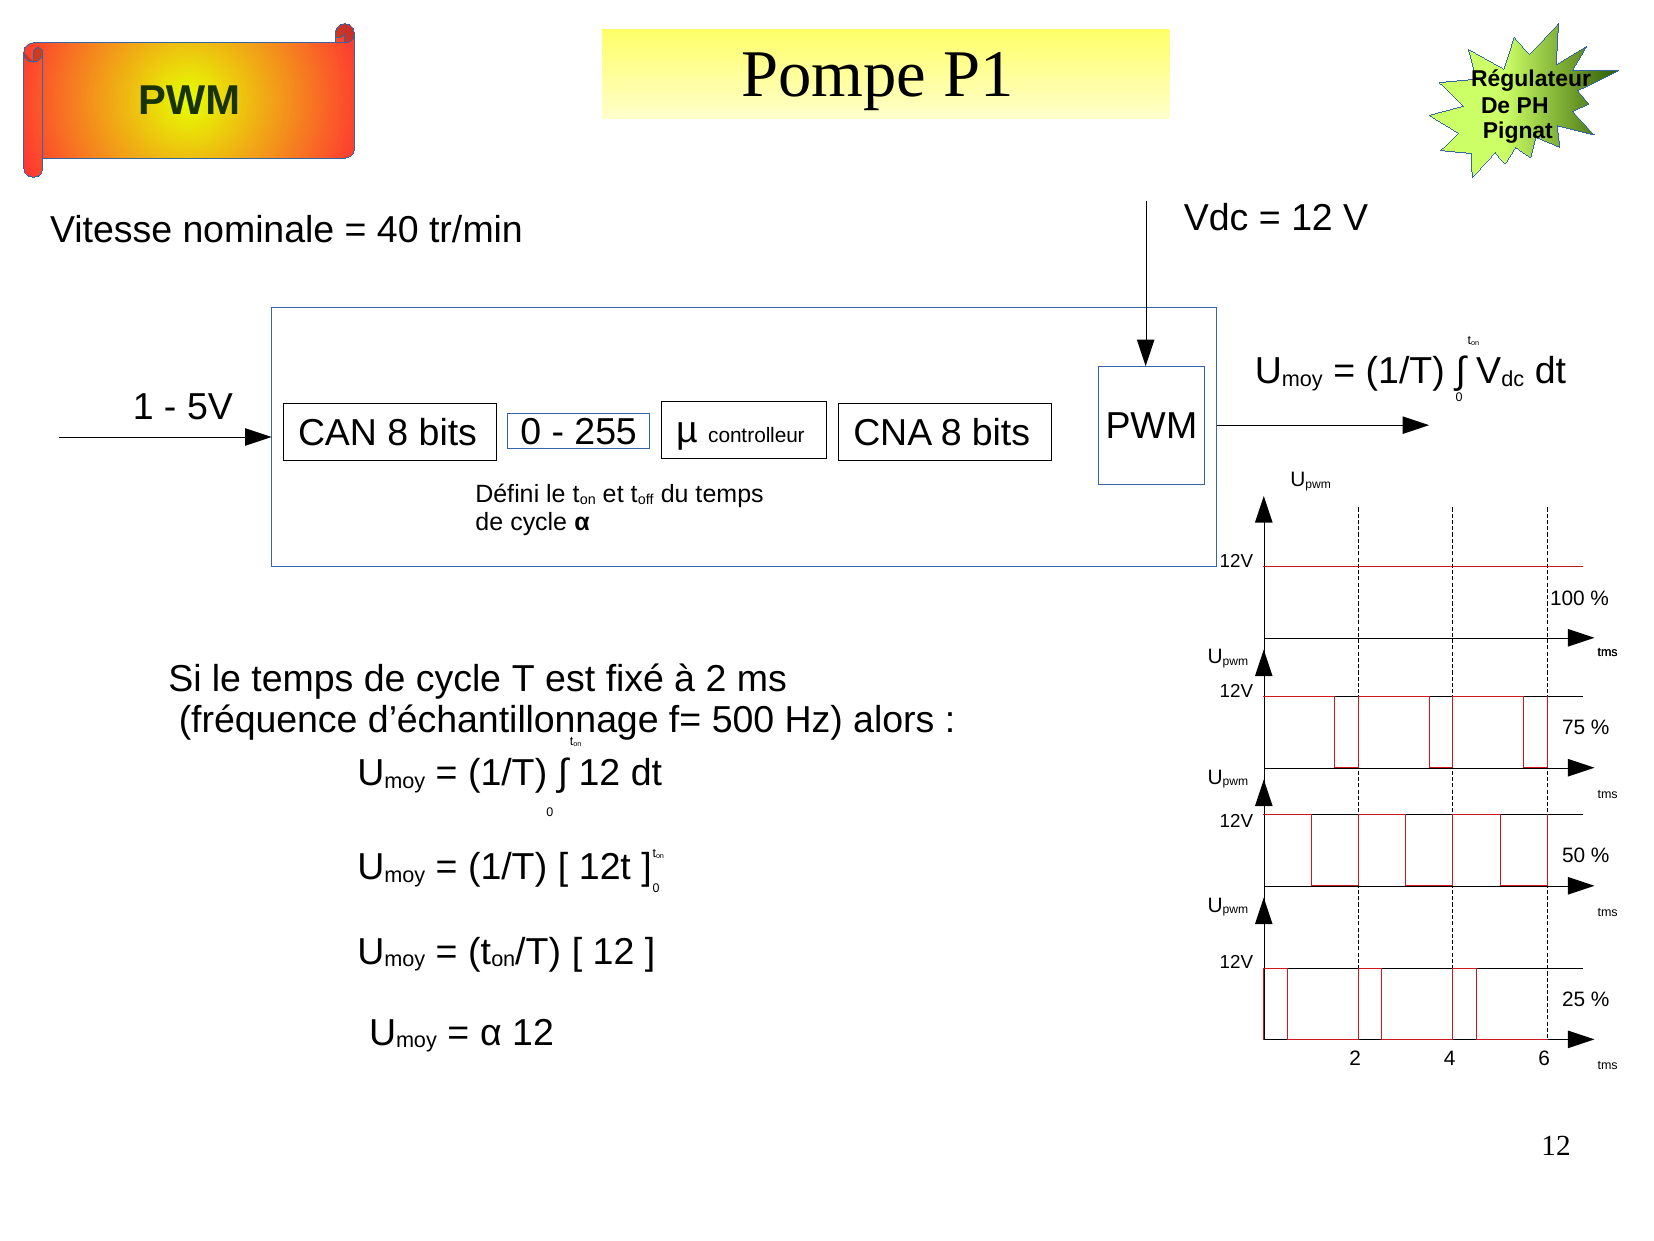

Régulateur
De PH
 Pignat
PWM
Pompe P1
Vdc = 12 V
Vitesse nominale = 40 tr/min
ton
Umoy = (1/T) ∫ Vdc dt
PWM
1 - 5V
0
µ controlleur
CAN 8 bits
CNA 8 bits
0 - 255
Upwm
Défini le ton et toff du temps de cycle α
12V
100 %
Upwm
tms
tms
Si le temps de cycle T est fixé à 2 ms
 (fréquence d’échantillonnage f= 500 Hz) alors :
12V
75 %
ton
Umoy = (1/T) ∫ 12 dt
Upwm
tms
0
12V
50 %
Umoy = (1/T) [ 12t ]
ton
0
Upwm
tms
Umoy = (ton/T) [ 12 ]
12V
25 %
Umoy = α 12
2
4
6
tms
12